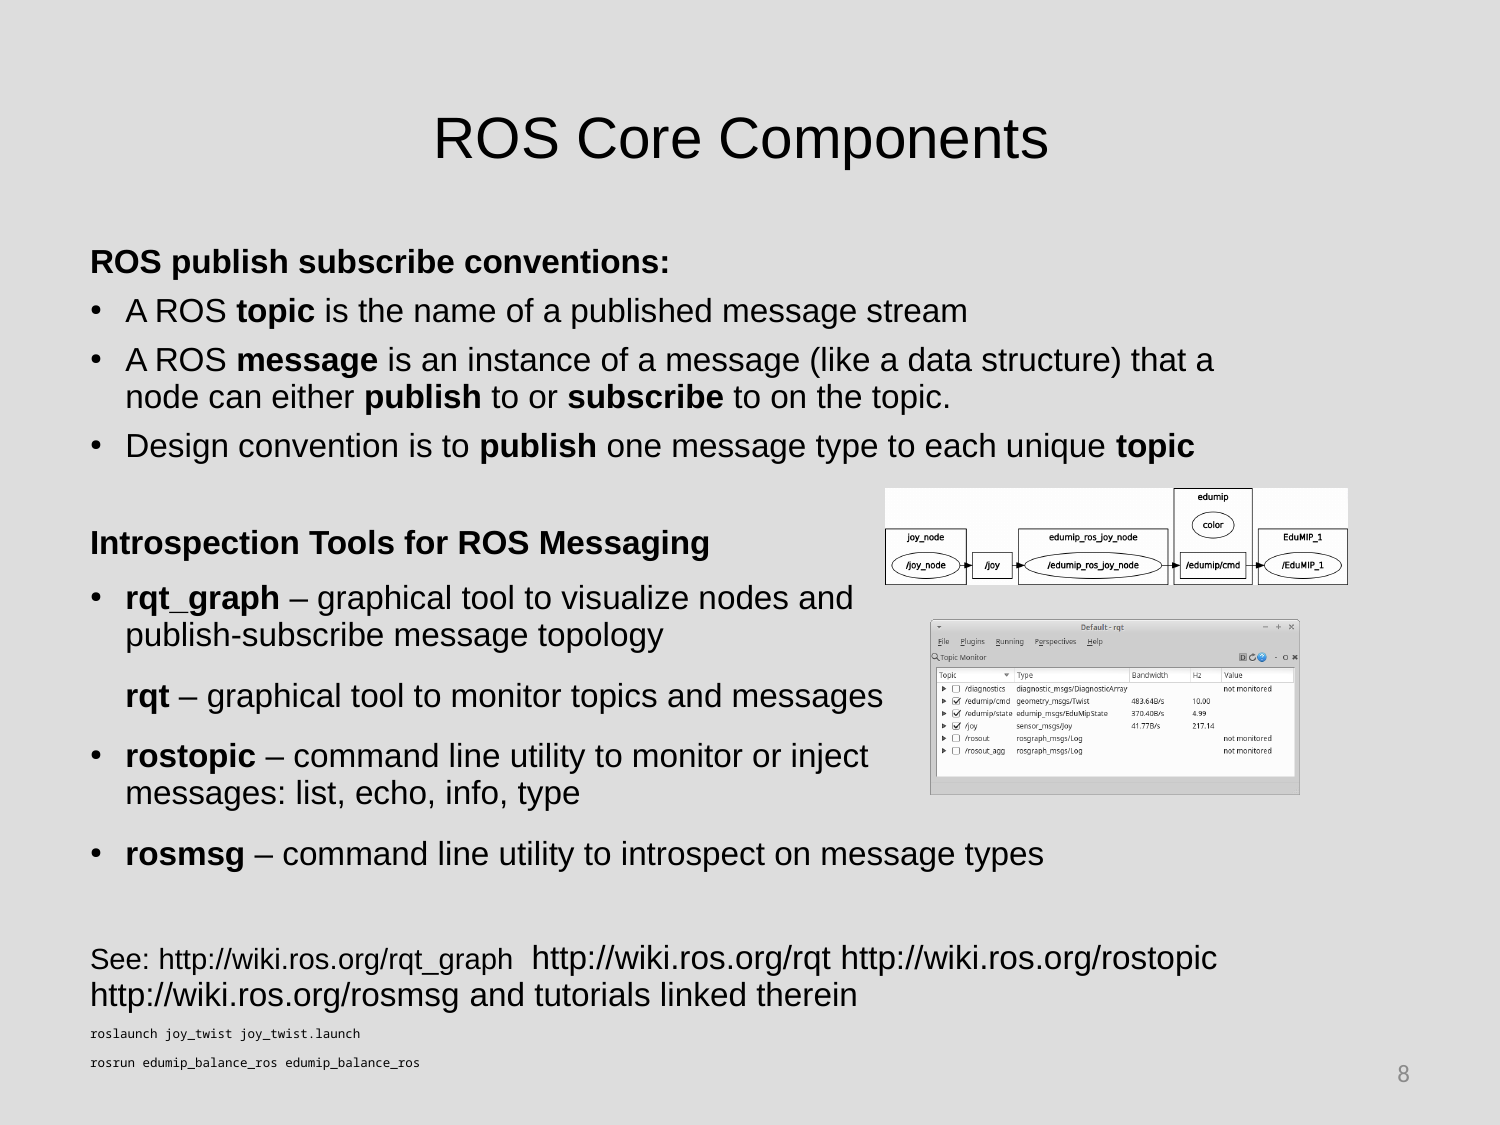

# ROS Core Components
ROS publish subscribe conventions:
A ROS topic is the name of a published message stream
A ROS message is an instance of a message (like a data structure) that a node can either publish to or subscribe to on the topic.
Design convention is to publish one message type to each unique topic
Introspection Tools for ROS Messaging
rqt_graph – graphical tool to visualize nodes and 						publish-subscribe message topology
rqt – graphical tool to monitor topics and messages
rostopic – command line utility to monitor or inject messages: list, echo, info, type
rosmsg – command line utility to introspect on message types
See: http://wiki.ros.org/rqt_graph http://wiki.ros.org/rqt http://wiki.ros.org/rostopic http://wiki.ros.org/rosmsg and tutorials linked therein
roslaunch joy_twist joy_twist.launch
rosrun edumip_balance_ros edumip_balance_ros
Oct 9, 2017
8